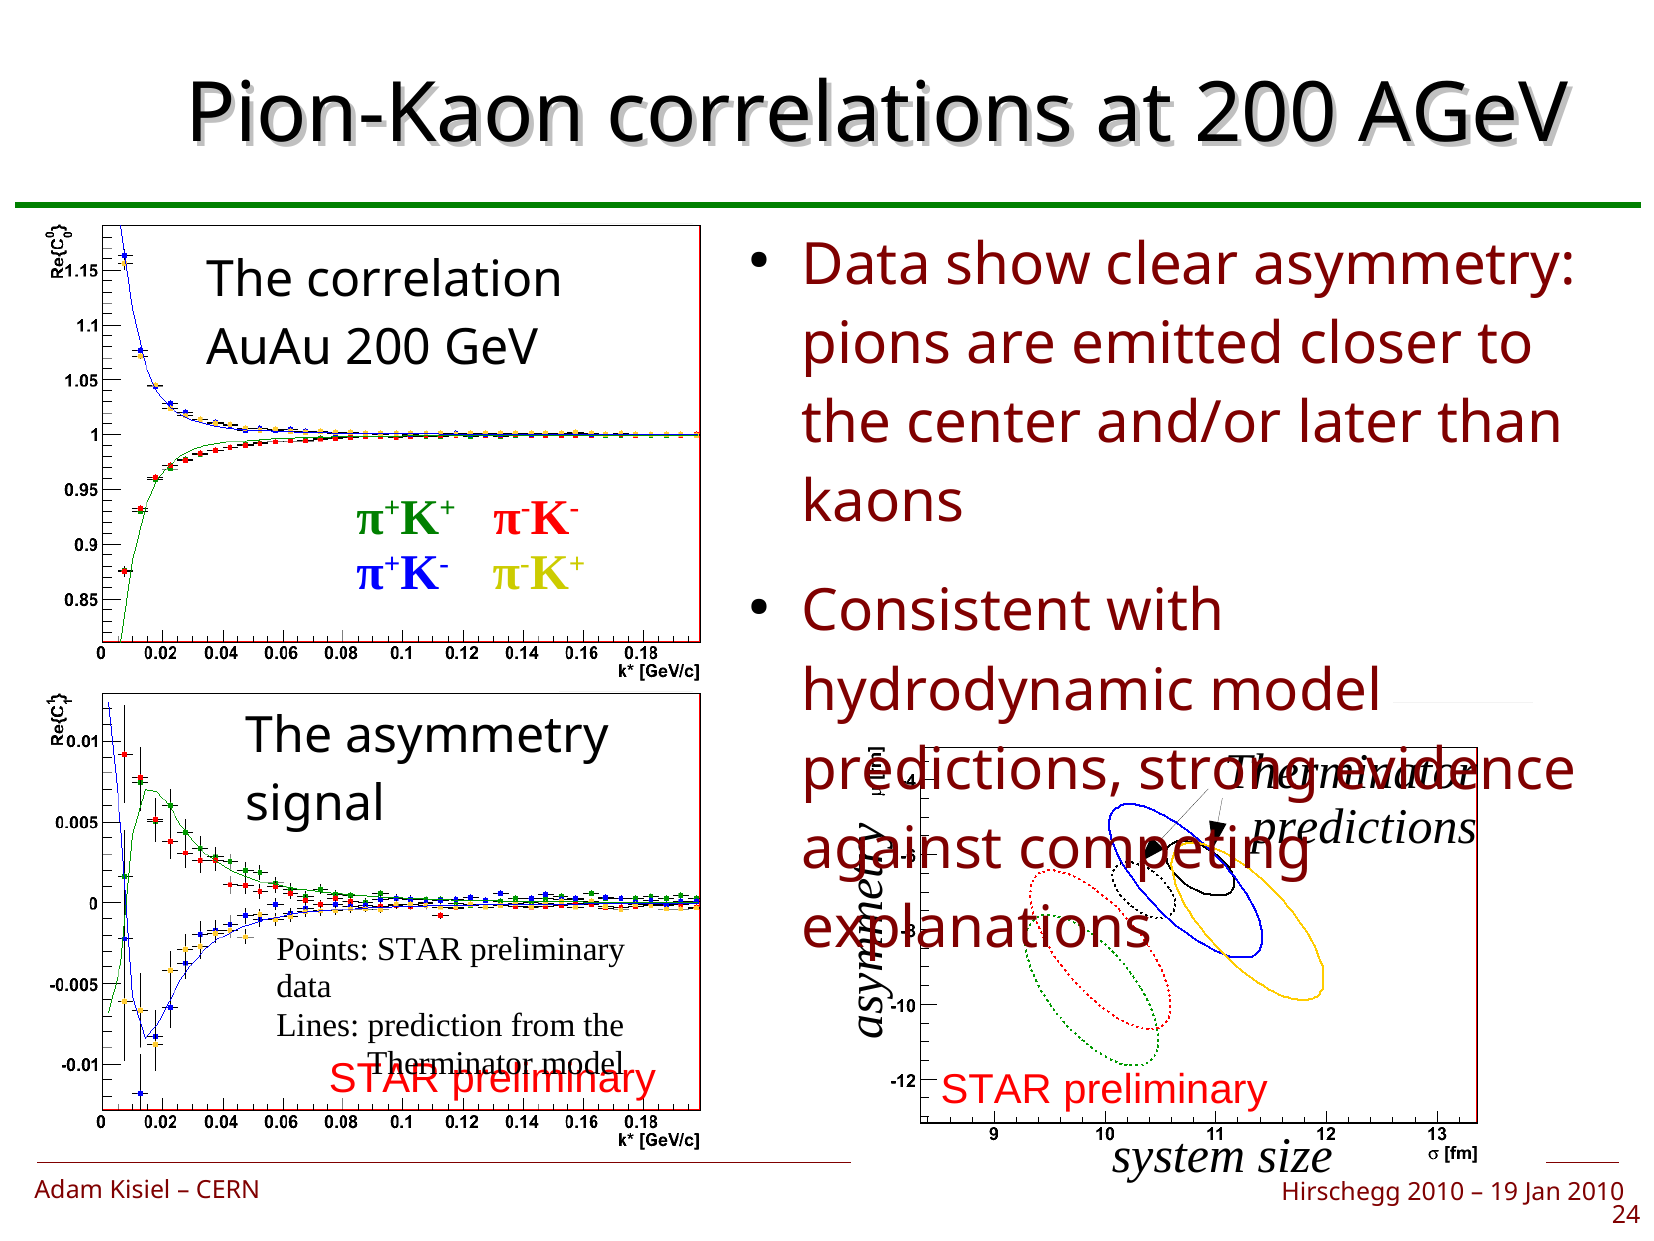

# Pion-Kaon correlations at 200 AGeV
Data show clear asymmetry: pions are emitted closer to the center and/or later than kaons
Consistent with hydrodynamic model predictions, strong evidence against competing explanations
The correlation
AuAu 200 GeV
π+K+ π-K-
π+K- π-K+
The asymmetry
signal
Therminator
predictions
asymmetry
Points: STAR preliminary data
Lines: prediction from the
 Therminator model
STAR preliminary
STAR preliminary
system size